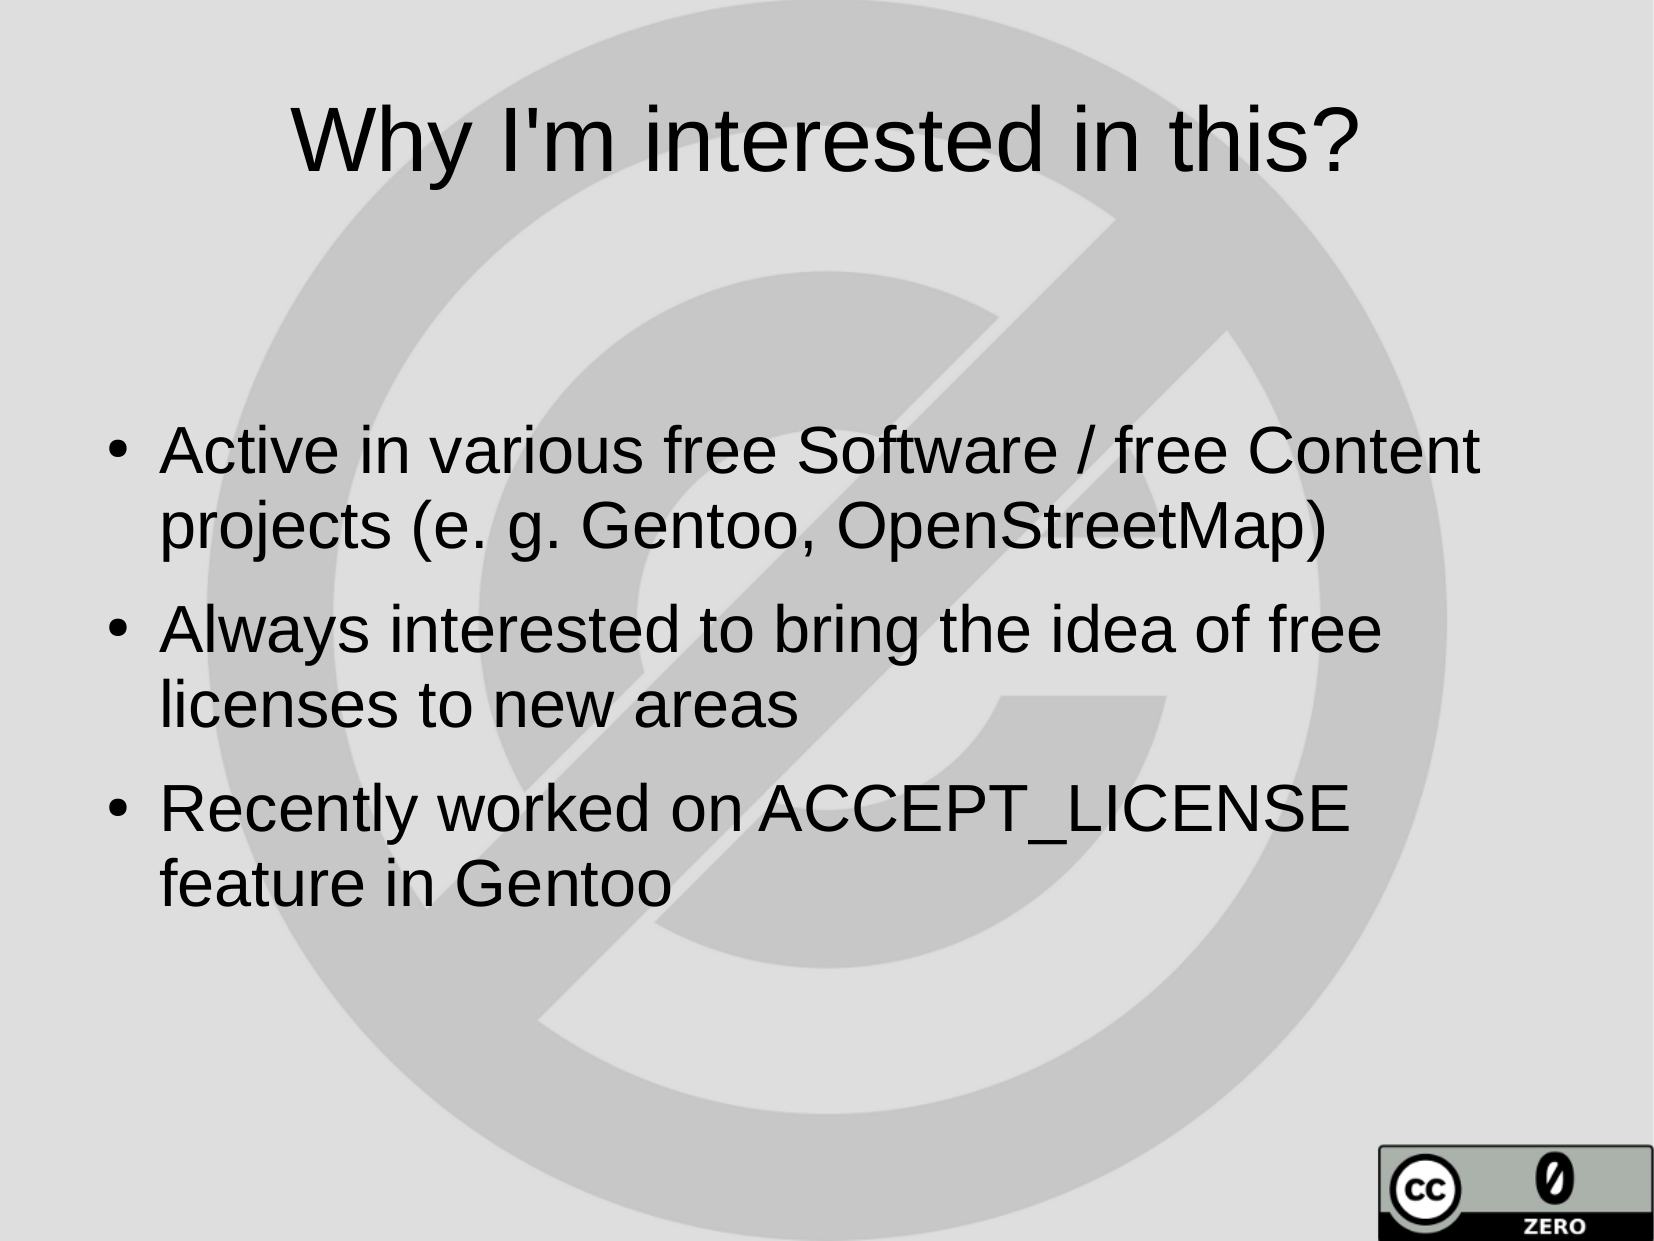

# Why I'm interested in this?
Active in various free Software / free Content projects (e. g. Gentoo, OpenStreetMap)
Always interested to bring the idea of free licenses to new areas
Recently worked on ACCEPT_LICENSE feature in Gentoo